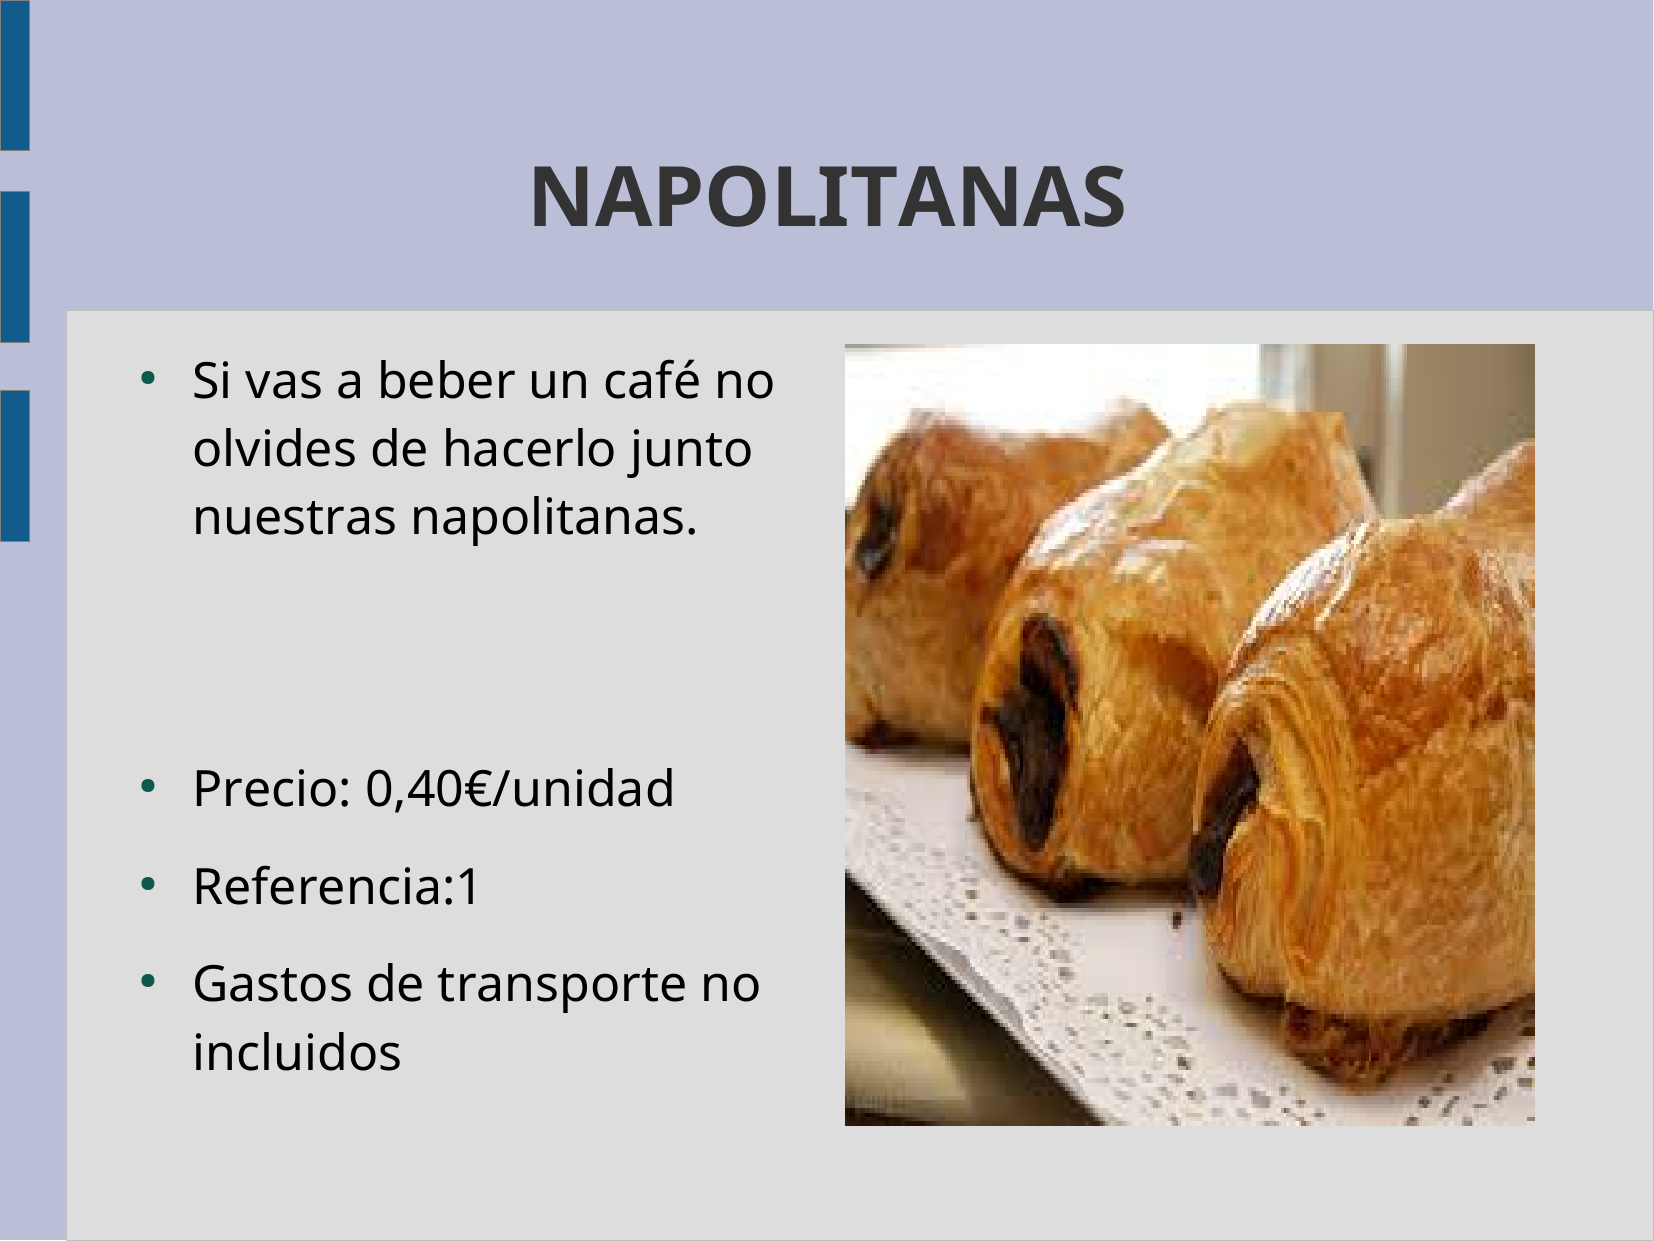

# NAPOLITANAS
Si vas a beber un café no olvides de hacerlo junto nuestras napolitanas.
Precio: 0,40€/unidad
Referencia:1
Gastos de transporte no incluidos